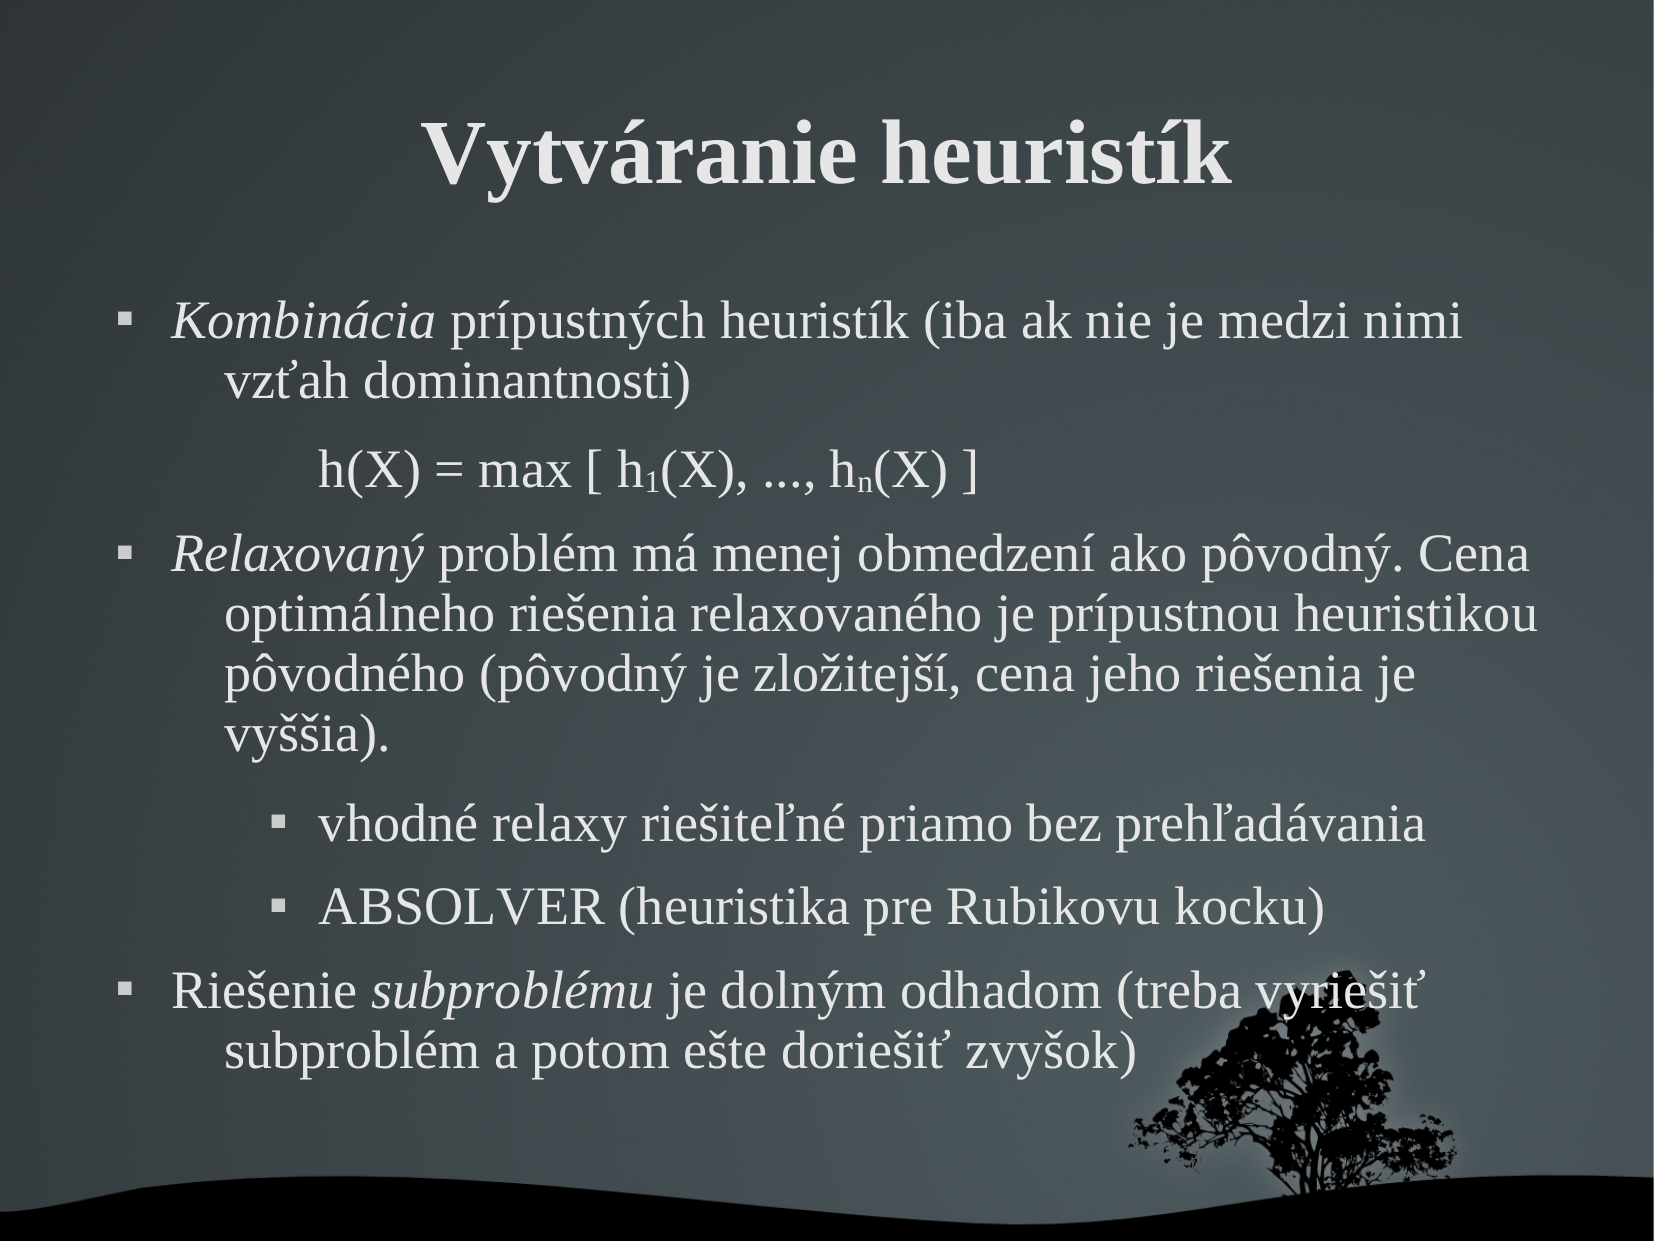

# Vytváranie heuristík
Kombinácia prípustných heuristík (iba ak nie je medzi nimi vzťah dominantnosti)
h(X) = max [ h1(X), ..., hn(X) ]
Relaxovaný problém má menej obmedzení ako pôvodný. Cena optimálneho riešenia relaxovaného je prípustnou heuristikou pôvodného (pôvodný je zložitejší, cena jeho riešenia je vyššia).
vhodné relaxy riešiteľné priamo bez prehľadávania
ABSOLVER (heuristika pre Rubikovu kocku)
Riešenie subproblému je dolným odhadom (treba vyriešiť subproblém a potom ešte doriešiť zvyšok)